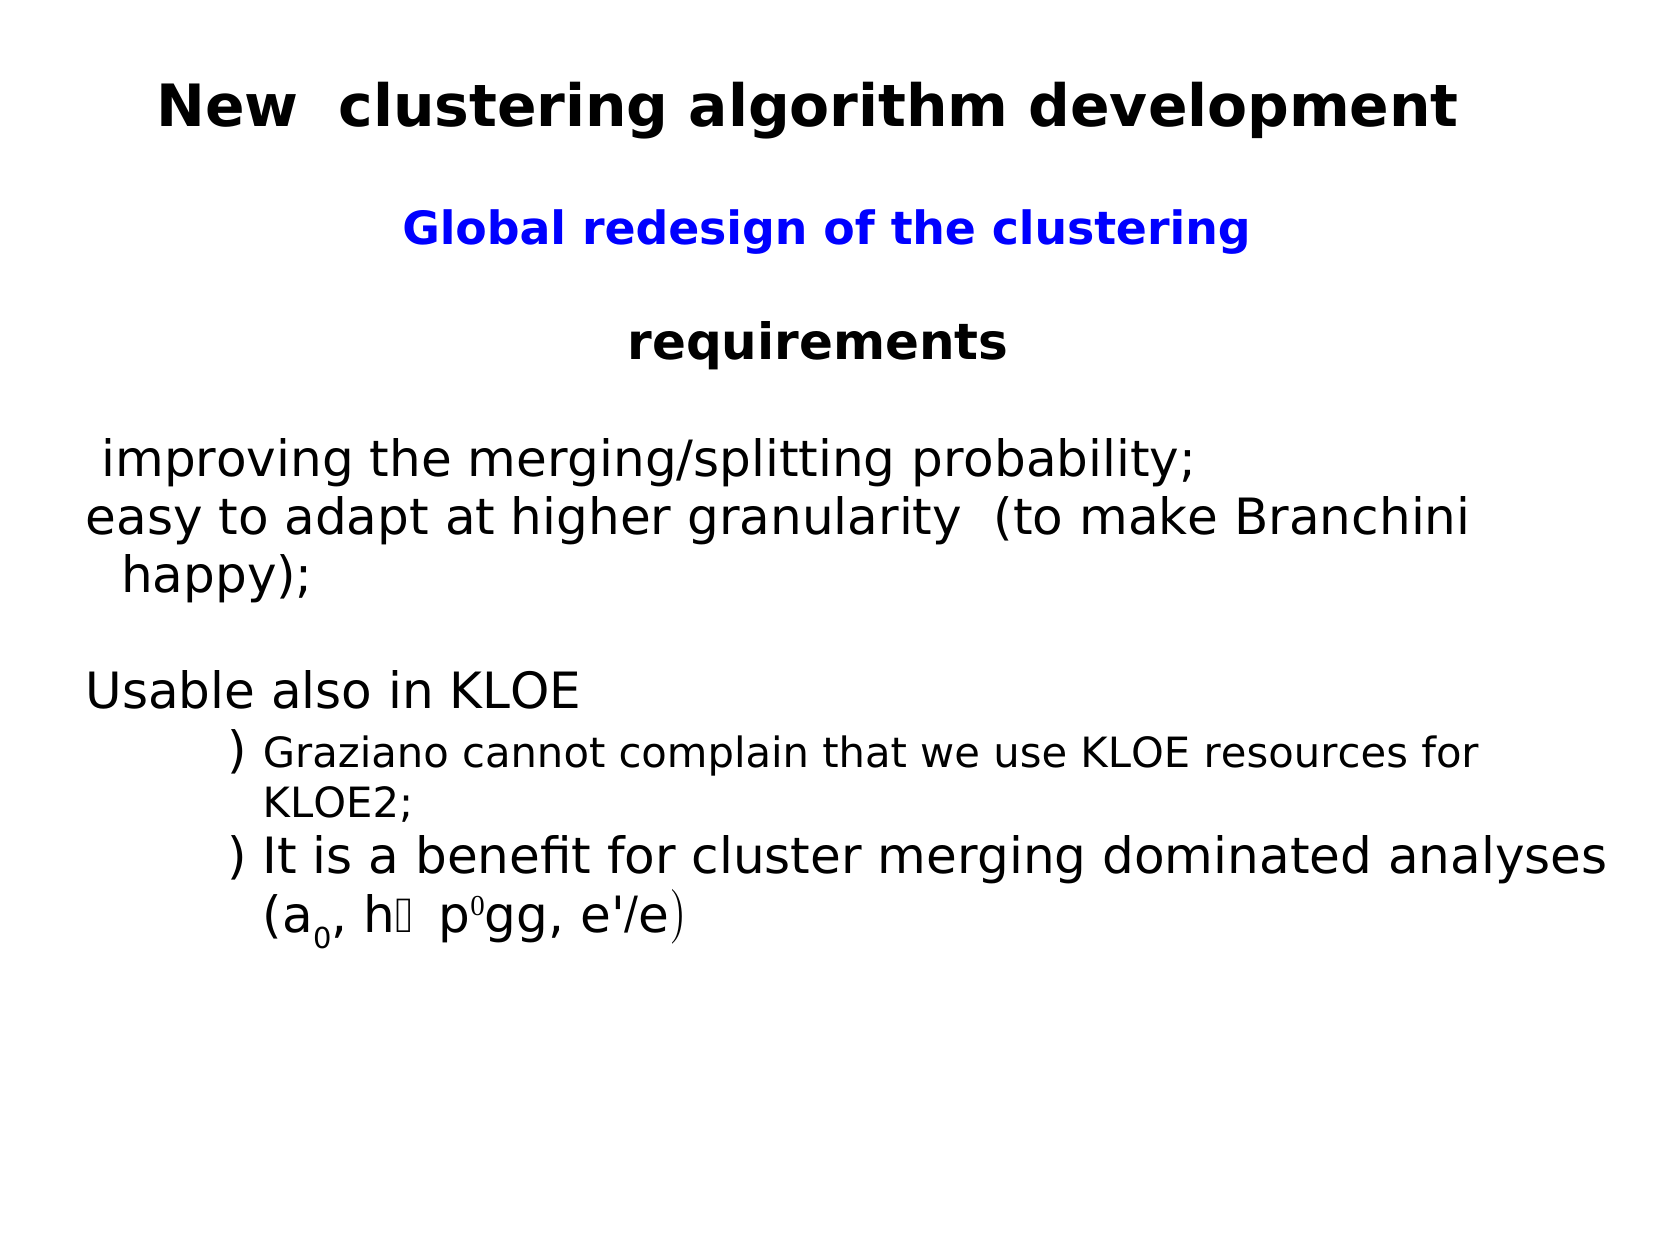

New clustering algorithm development
Global redesign of the clustering
requirements
 improving the merging/splitting probability;
easy to adapt at higher granularity (to make Branchini happy);
Usable also in KLOE
) Graziano cannot complain that we use KLOE resources for KLOE2;
) It is a benefit for cluster merging dominated analyses (a0, h p0gg, e'/e)